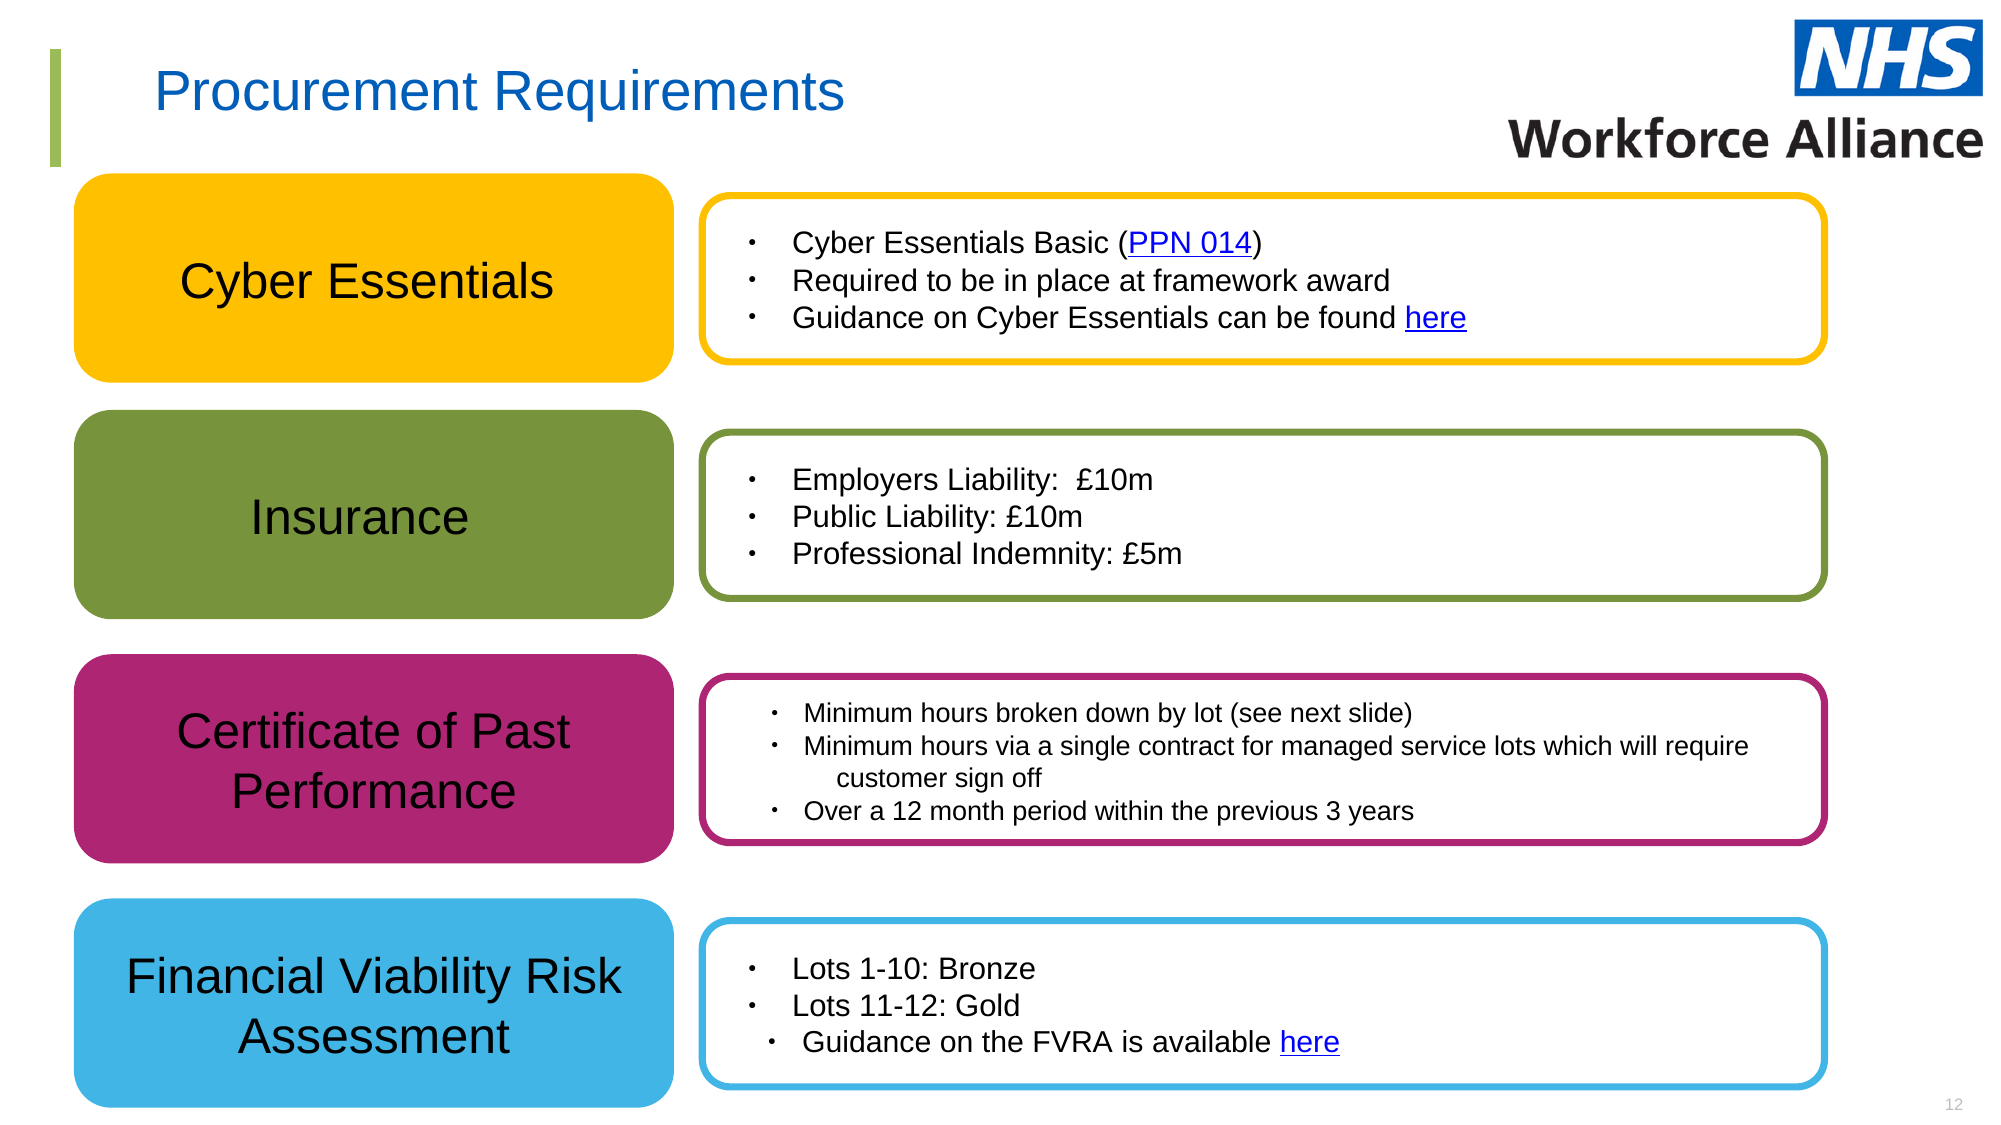

# Procurement Requirements
Cyber Essentials
Cyber Essentials Basic (PPN 014)
Required to be in place at framework award
Guidance on Cyber Essentials can be found here
Insurance
Employers Liability: £10m
Public Liability: £10m
Professional Indemnity: £5m
Insurance
Certificate of Past Performance
Minimum hours broken down by lot (see next slide)
Minimum hours via a single contract for managed service lots which will require customer sign off
Over a 12 month period within the previous 3 years
Financial Viability Risk Assessment
Lots 1-10: Bronze
Lots 11-12: Gold
Guidance on the FVRA is available here